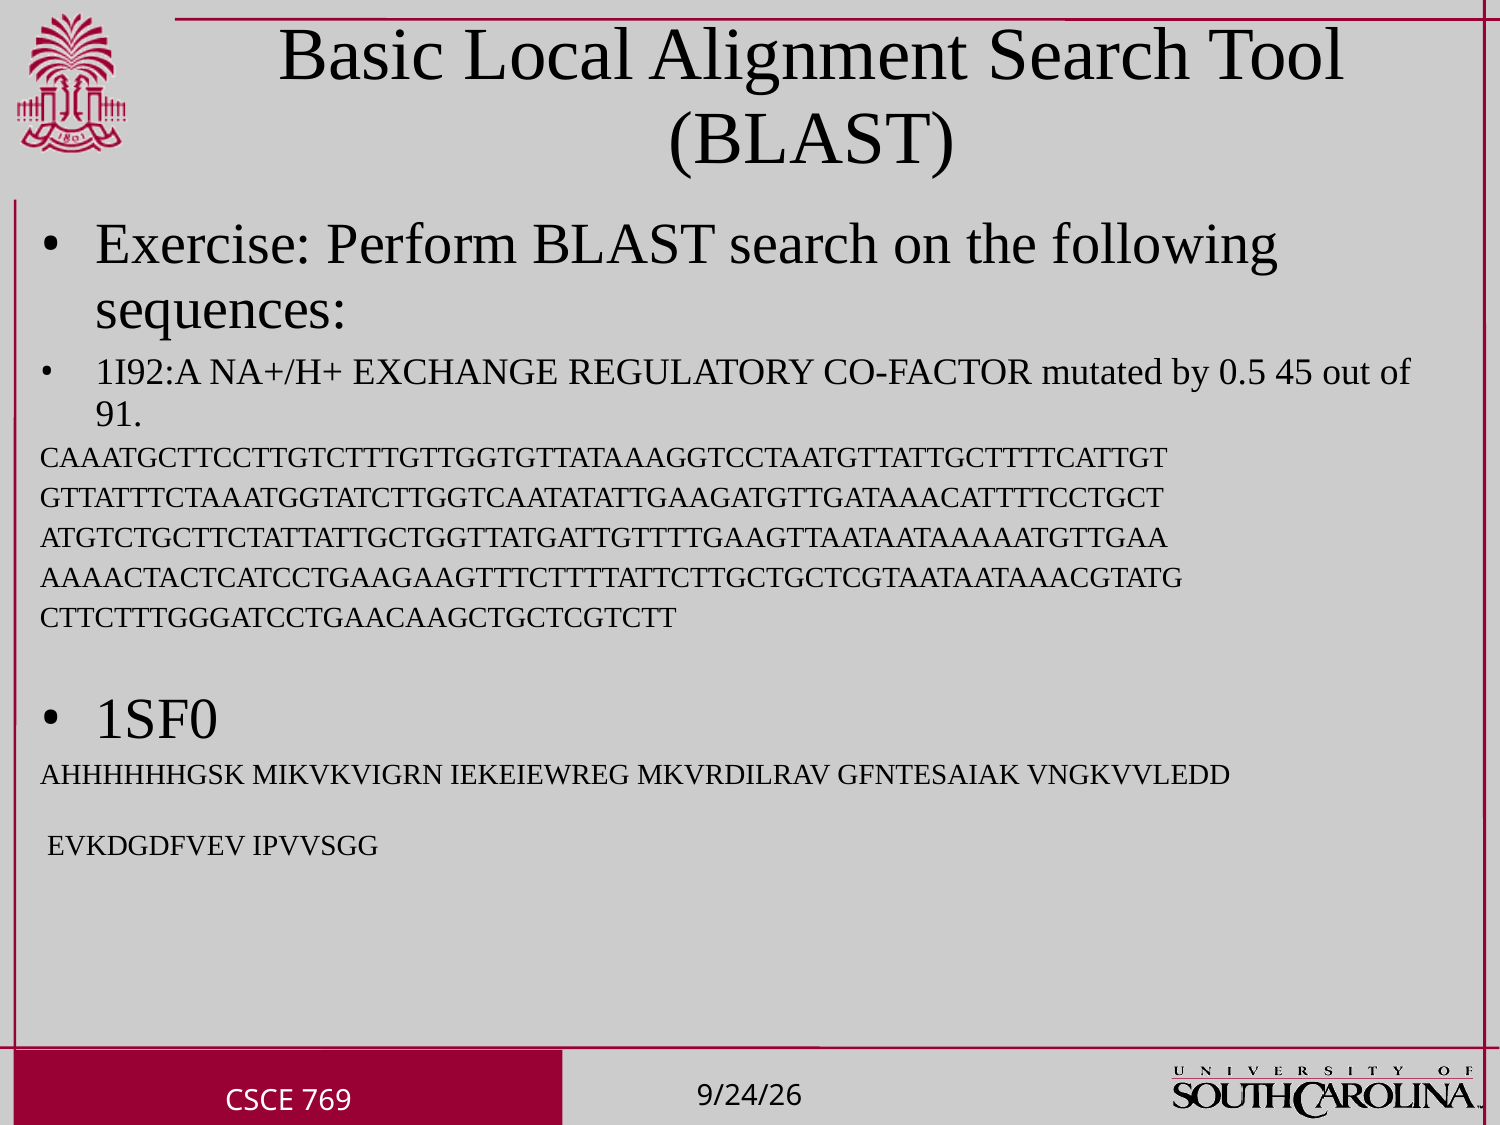

# Basic Local Alignment Search Tool (BLAST)‏
Exercise: Perform BLAST search on the following sequences:
1I92:A NA+/H+ EXCHANGE REGULATORY CO-FACTOR mutated by 0.5 45 out of 91.
CAAATGCTTCCTTGTCTTTGTTGGTGTTATAAAGGTCCTAATGTTATTGCTTTTCATTGT
GTTATTTCTAAATGGTATCTTGGTCAATATATTGAAGATGTTGATAAACATTTTCCTGCT
ATGTCTGCTTCTATTATTGCTGGTTATGATTGTTTTGAAGTTAATAATAAAAATGTTGAA
AAAACTACTCATCCTGAAGAAGTTTCTTTTATTCTTGCTGCTCGTAATAATAAACGTATG
CTTCTTTGGGATCCTGAACAAGCTGCTCGTCTT
1SF0
AHHHHHHGSK MIKVKVIGRN IEKEIEWREG MKVRDILRAV GFNTESAIAK VNGKVVLEDD
 EVKDGDFVEV IPVVSGG